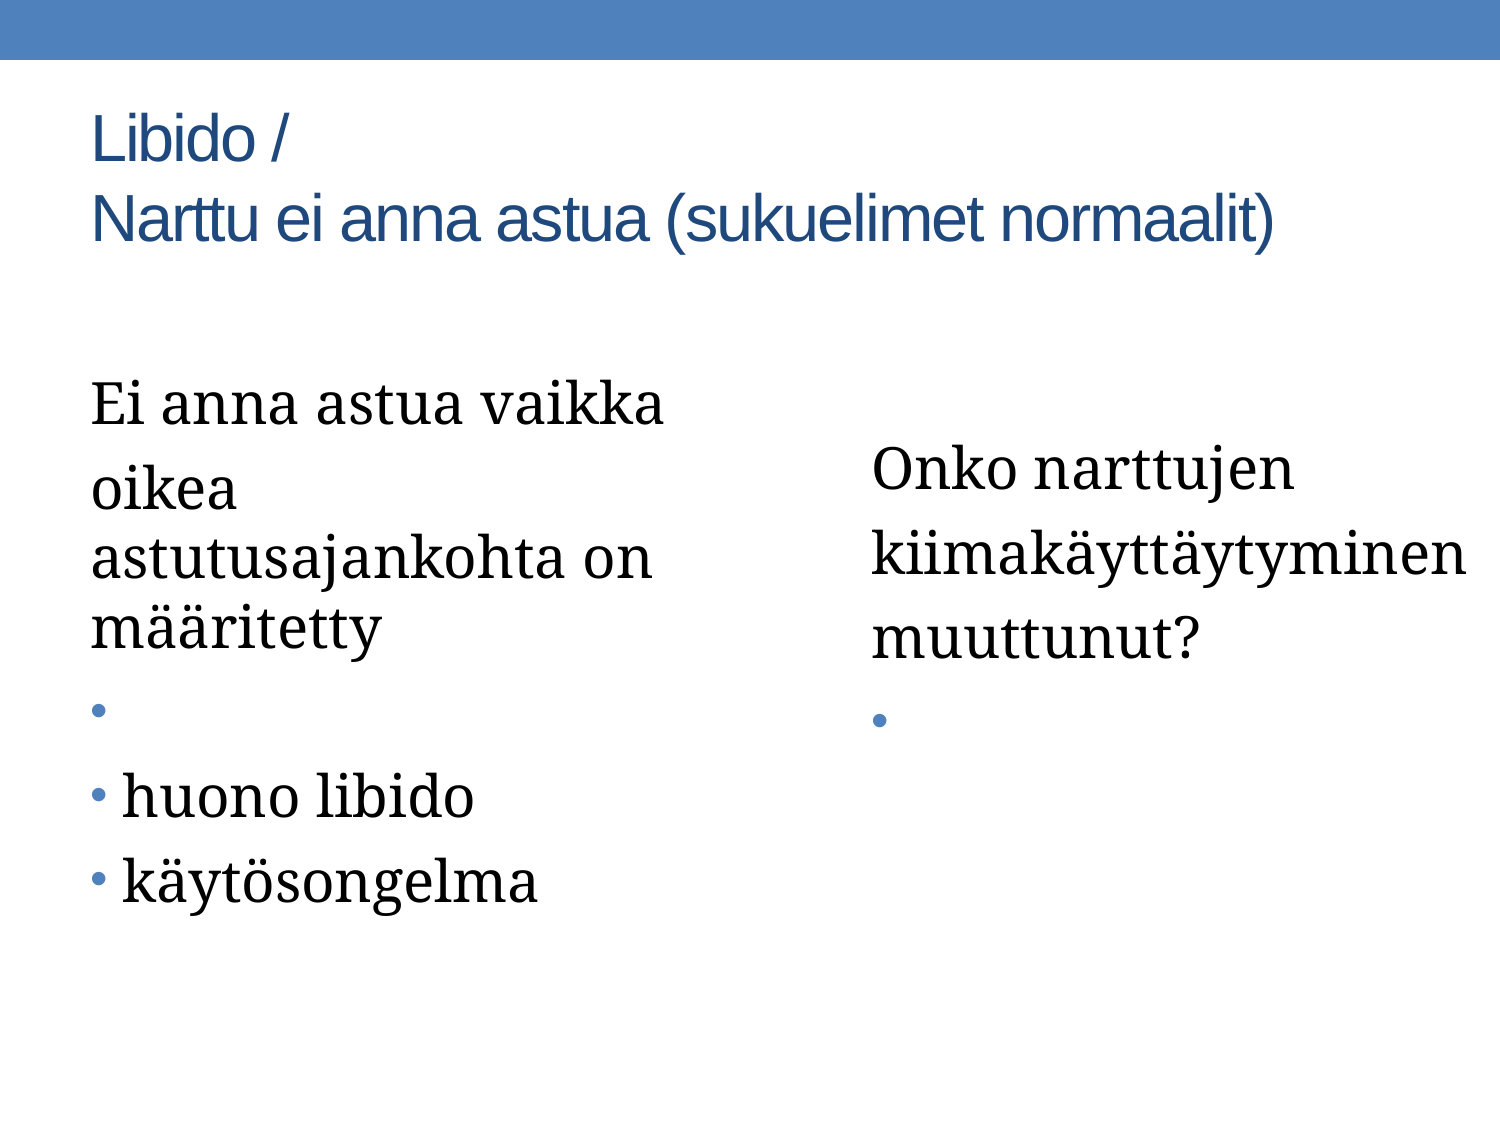

# Libido / Narttu ei anna astua (sukuelimet normaalit)
Onko narttujen
kiimakäyttäytyminen
muuttunut?
Ei anna astua vaikka
oikea astutusajankohta on määritetty
 huono libido
 käytösongelma